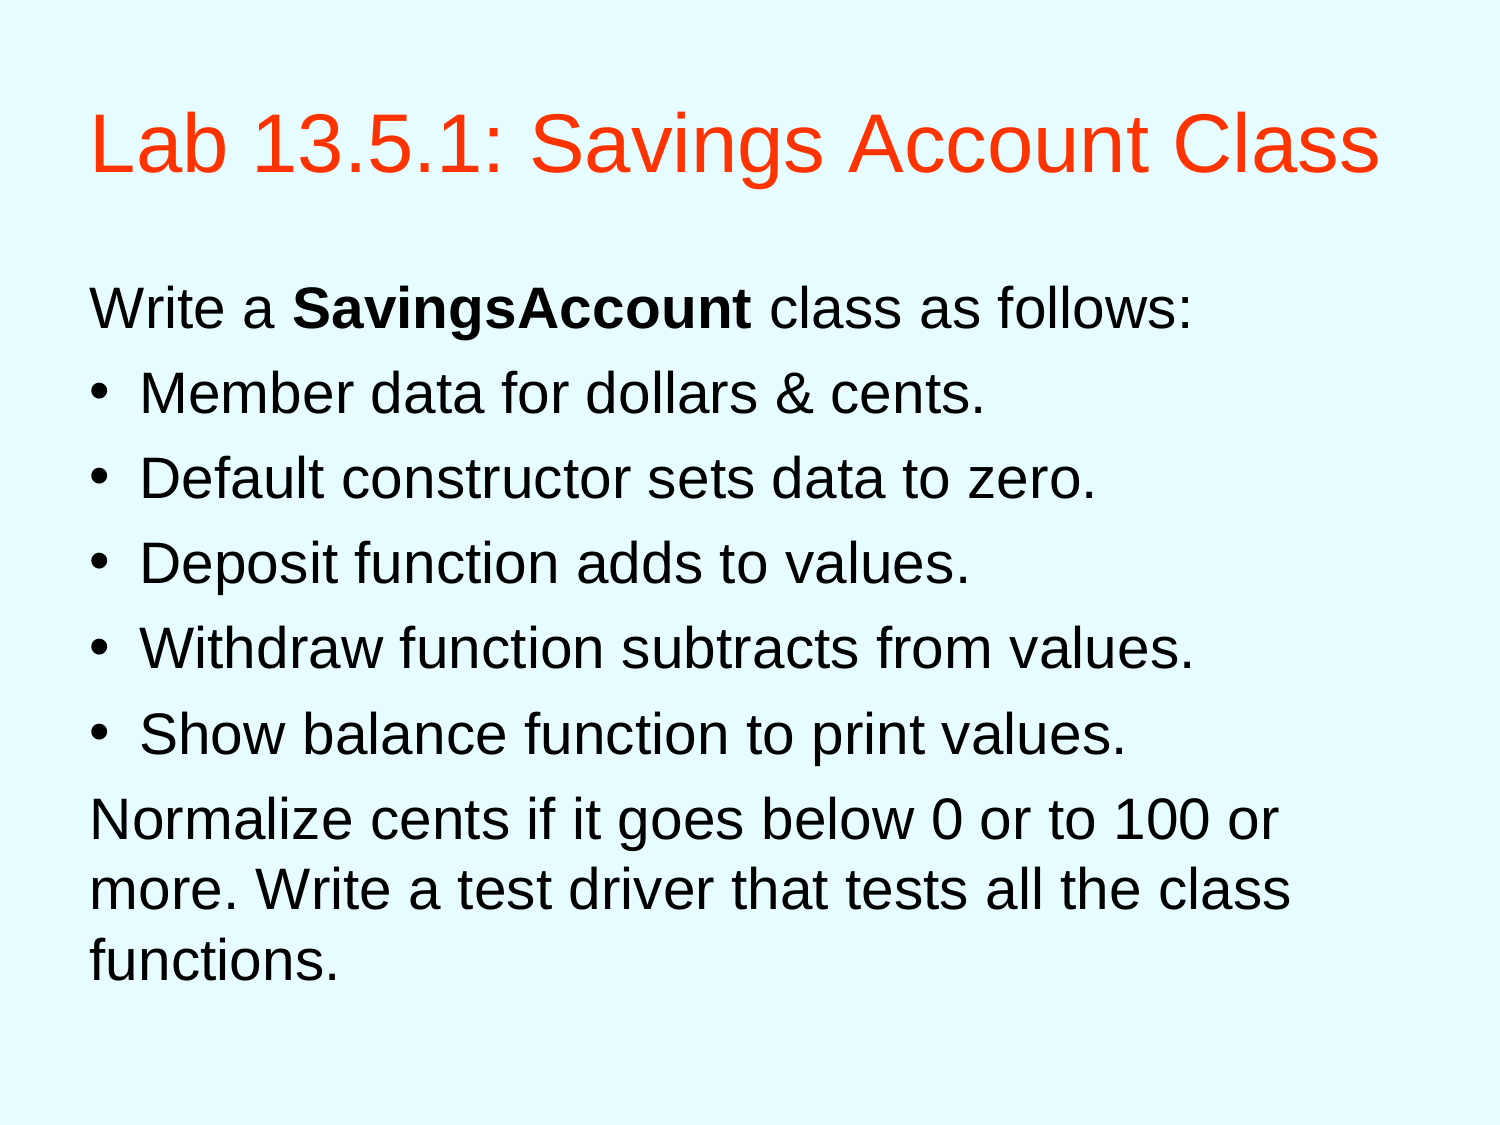

# Lab 13.5.1: Savings Account Class
Write a SavingsAccount class as follows:
Member data for dollars & cents.
Default constructor sets data to zero.
Deposit function adds to values.
Withdraw function subtracts from values.
Show balance function to print values.
Normalize cents if it goes below 0 or to 100 or more. Write a test driver that tests all the class functions.